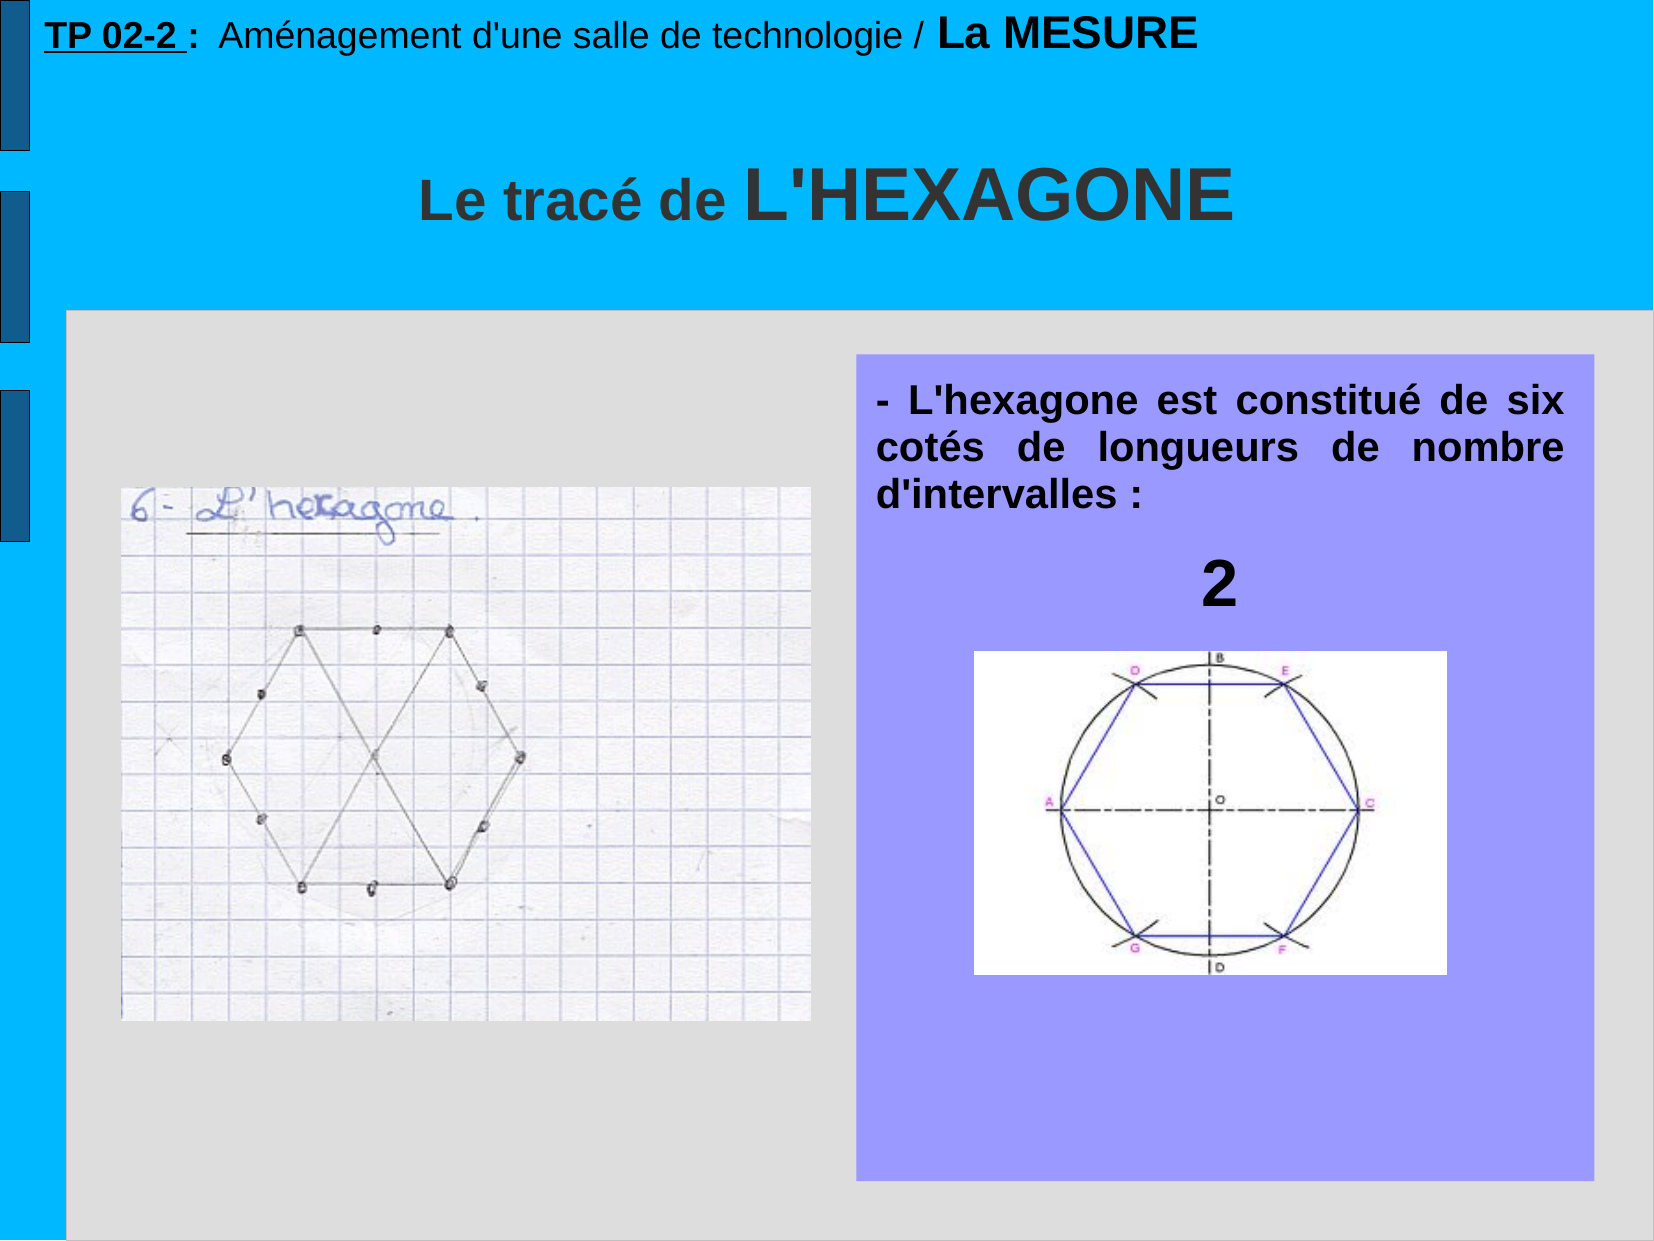

TP 02-2 : Aménagement d'une salle de technologie / La MESURE
# Le tracé de L'HEXAGONE
- L'hexagone est constitué de six cotés de longueurs de nombre d'intervalles :
2